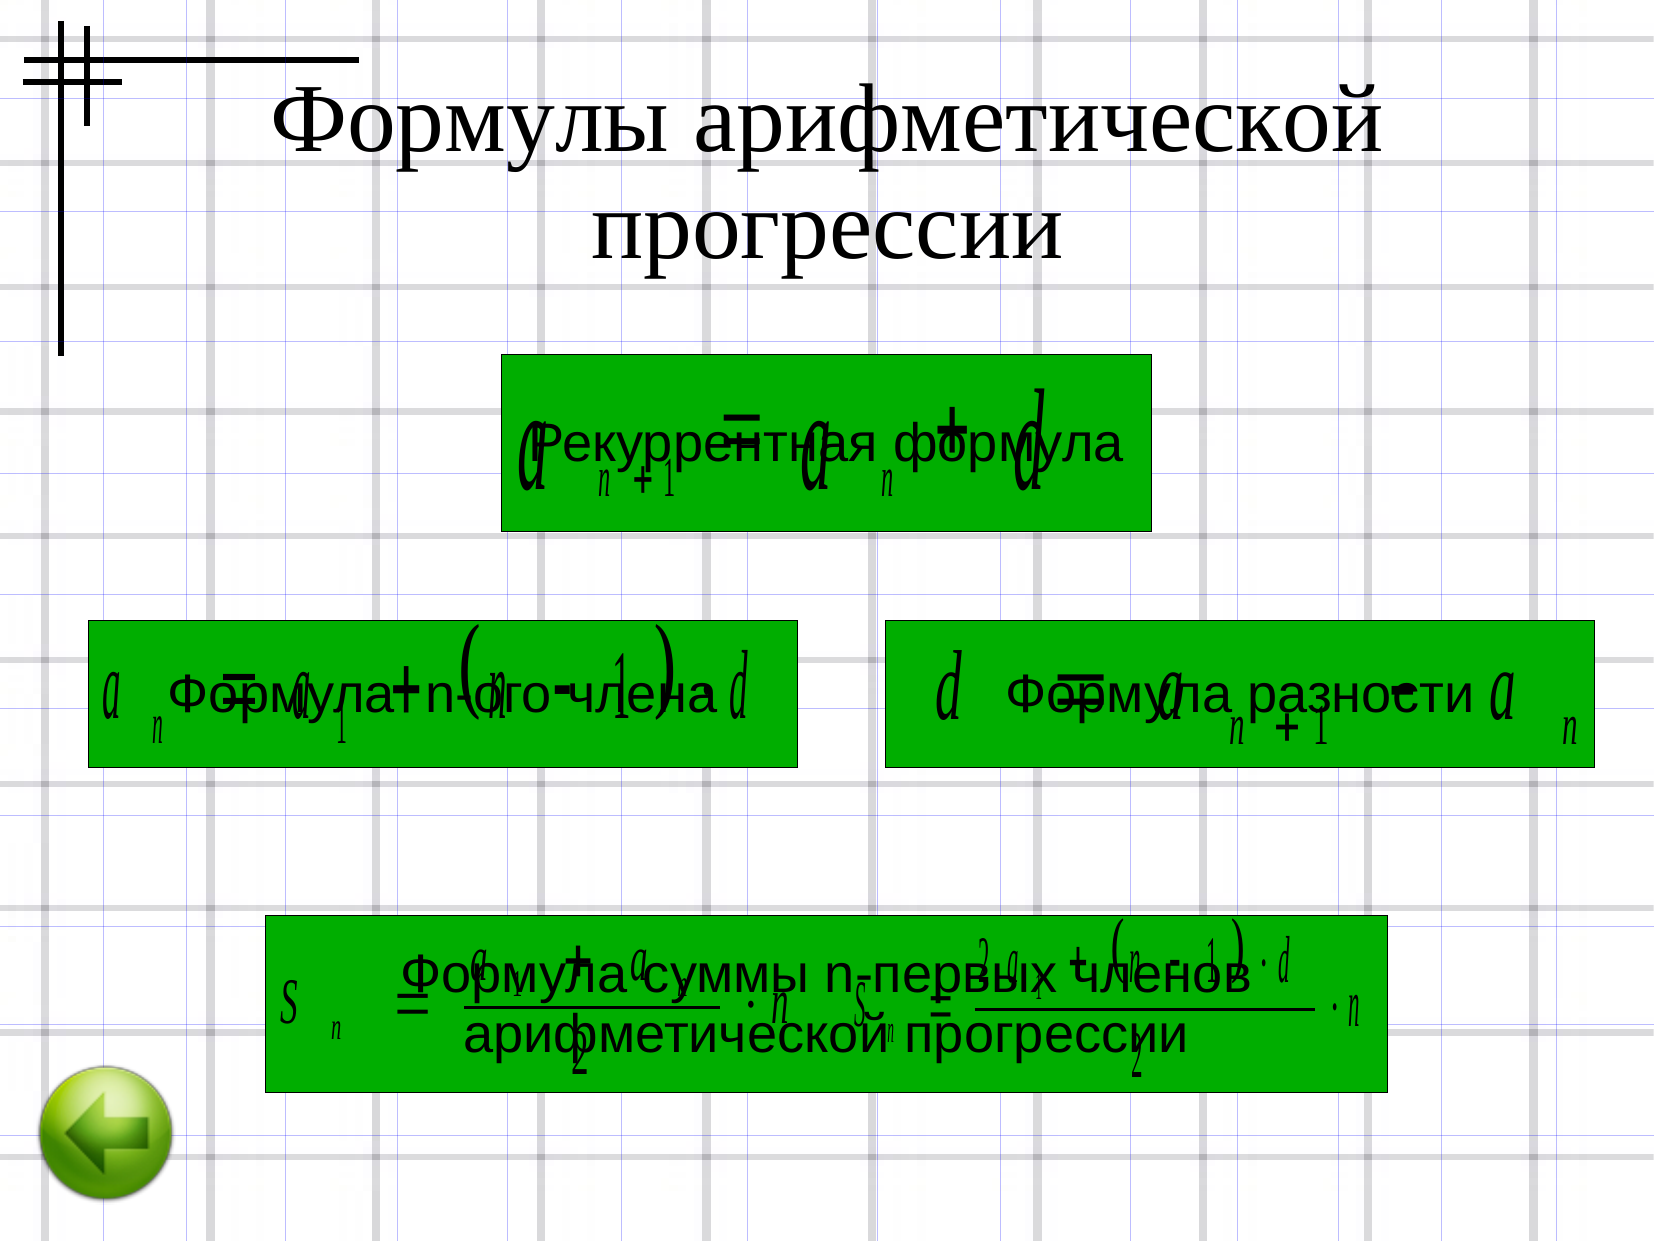

# Формулы арифметической прогрессии
Рекуррентная формула
Формула n-ого члена
Формула разности
Формула суммы n-первых членов
арифметической прогрессии